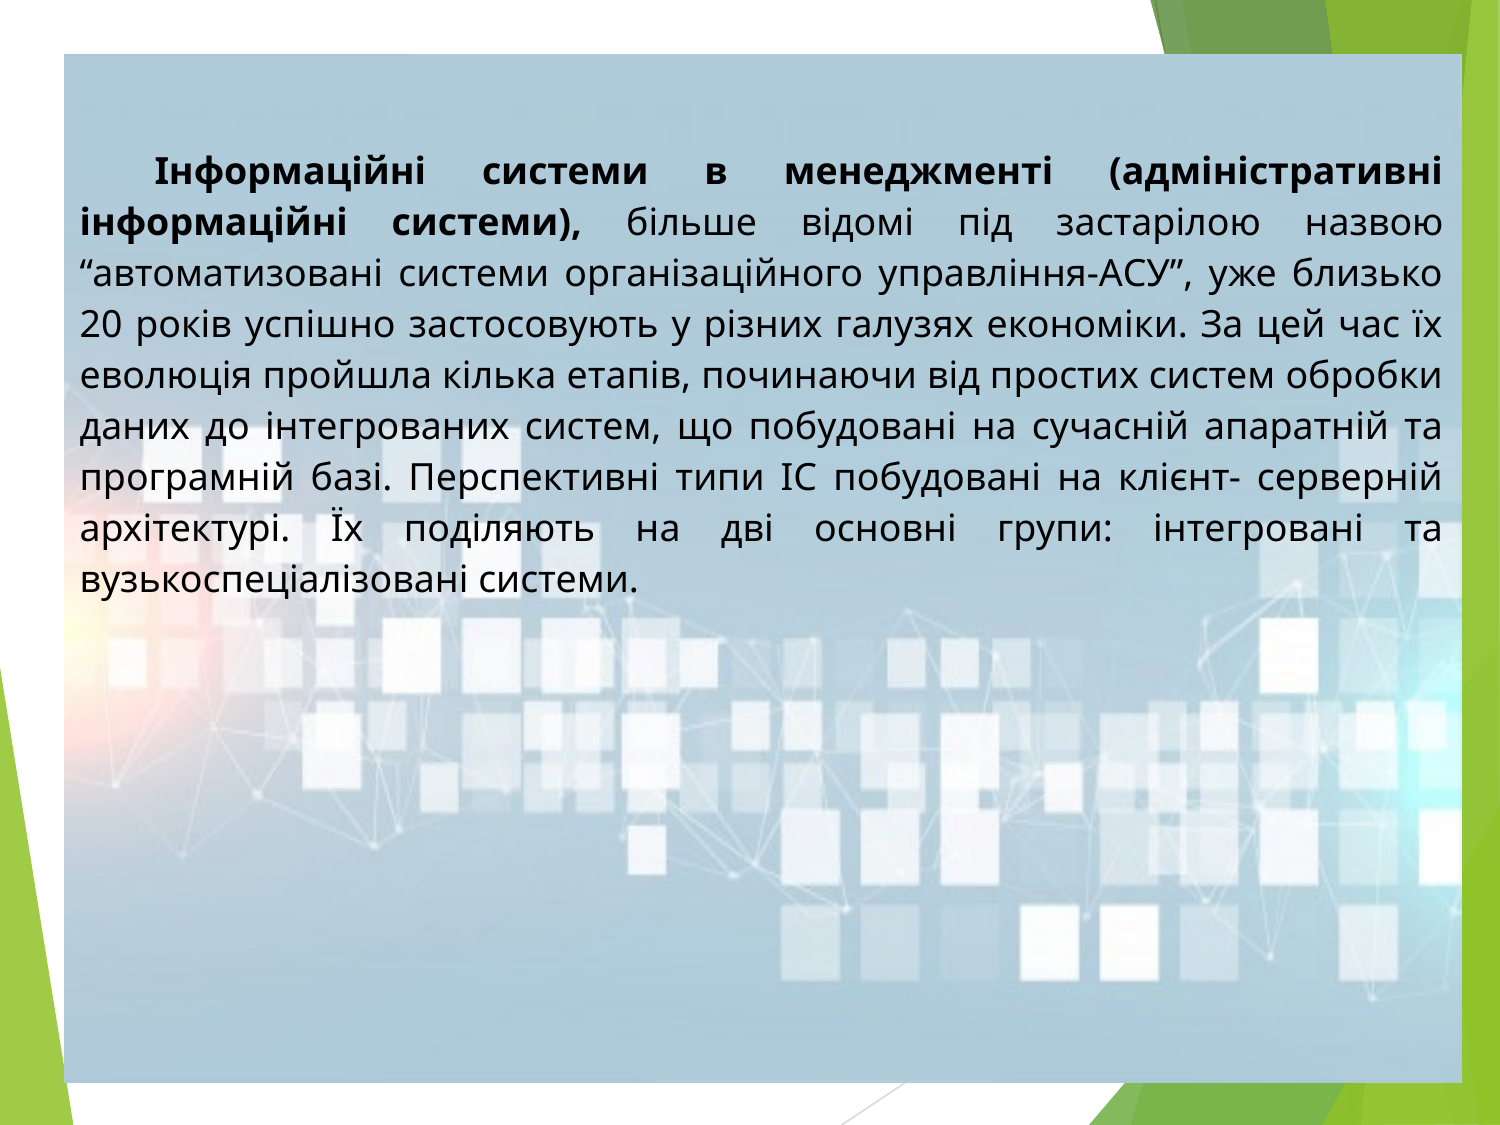

Інформаційні системи в менеджменті (адміністративні інформаційні системи), більше відомі під застарілою назвою “автоматизовані системи організаційного управління-АСУ”, уже близько 20 років успішно застосовують у різних галузях економіки. За цей час їх еволюція пройшла кілька етапів, починаючи від простих систем обробки даних до інтегрованих систем, що побудовані на сучасній апаратній та програмній базі. Перспективні типи ІС побудовані на клієнт- серверній архітектурі. Їх поділяють на дві основні групи: інтегровані та вузькоспеціалізовані системи.